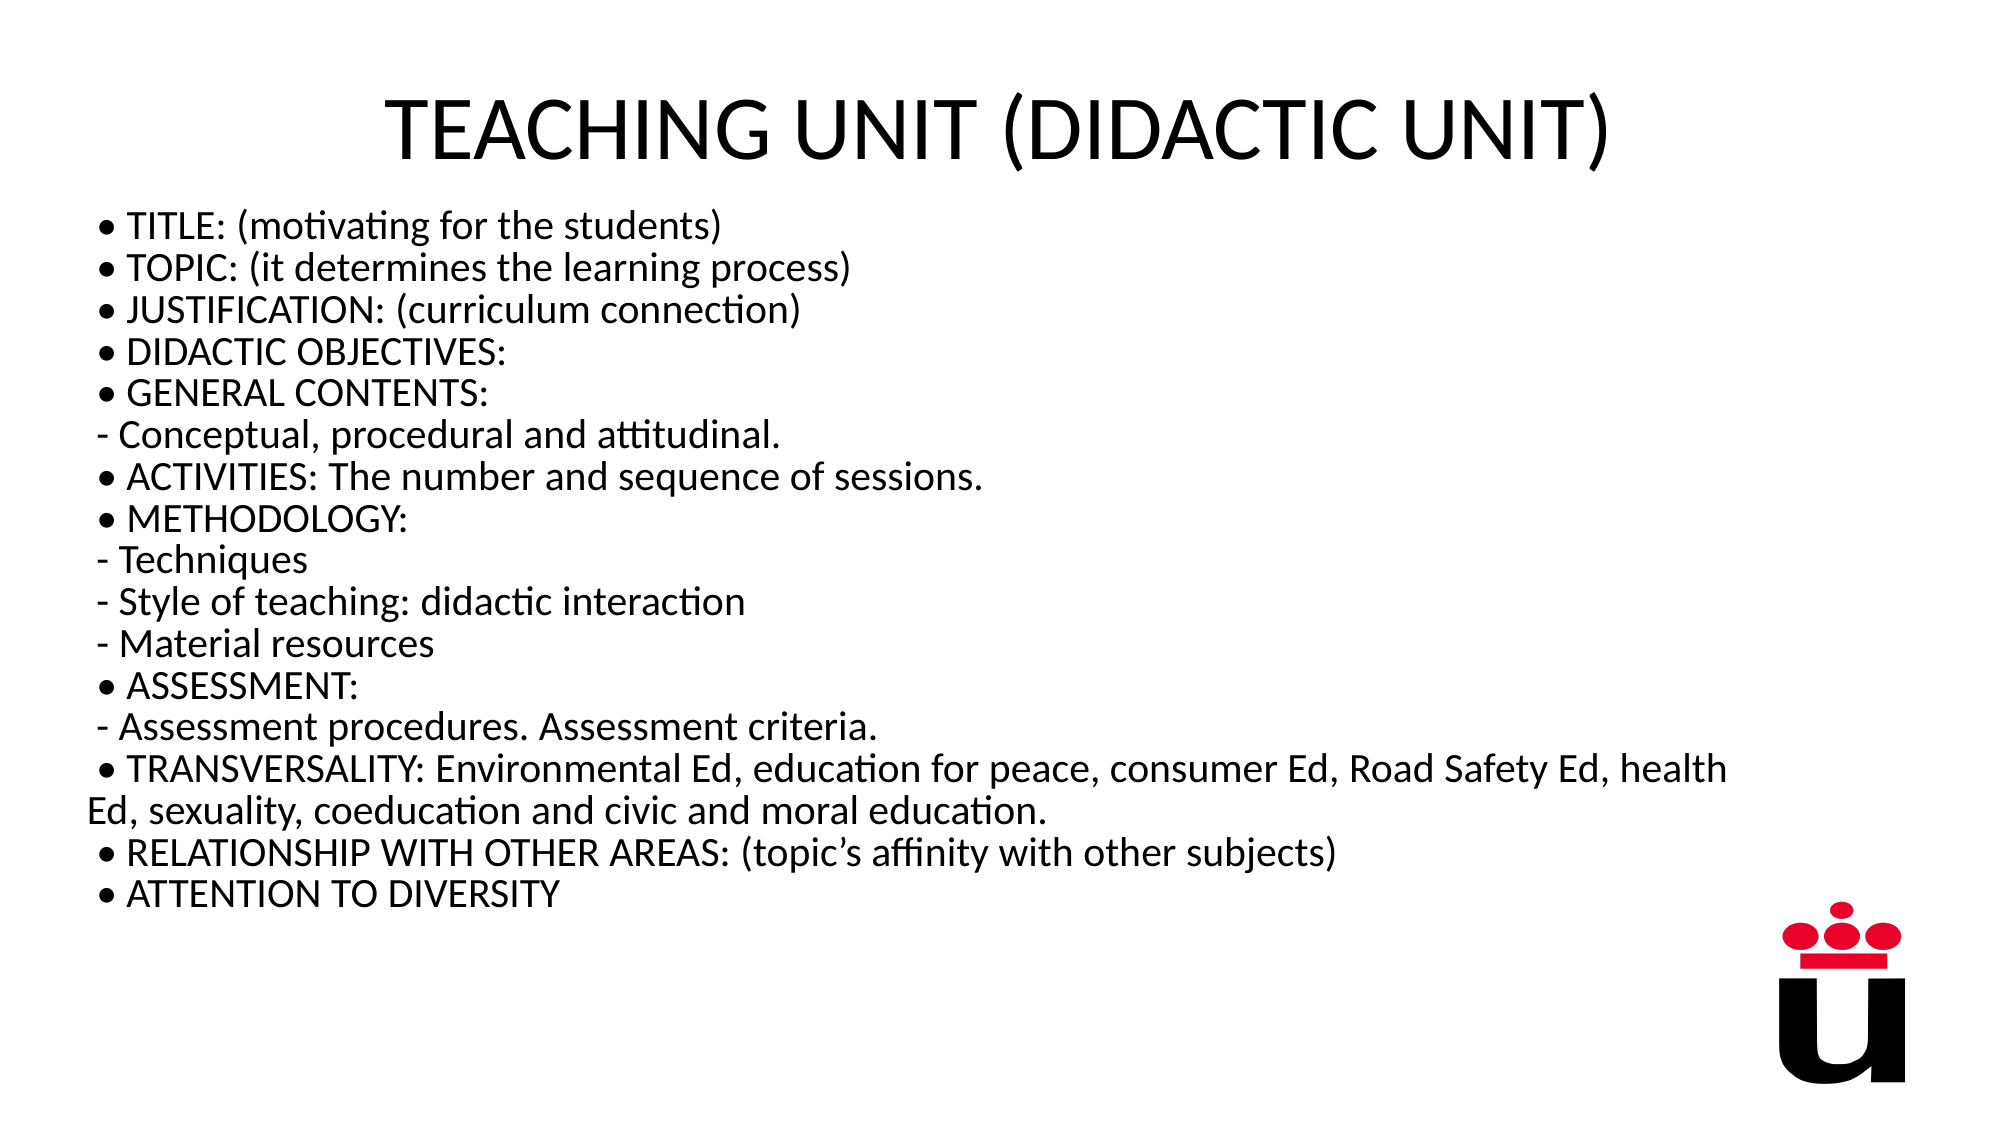

# TEACHING UNIT (DIDACTIC UNIT)
 • TITLE: (motivating for the students)
 • TOPIC: (it determines the learning process)
 • JUSTIFICATION: (curriculum connection)
 • DIDACTIC OBJECTIVES:
 • GENERAL CONTENTS:
 - Conceptual, procedural and attitudinal.
 • ACTIVITIES: The number and sequence of sessions.
 • METHODOLOGY:
 - Techniques
 - Style of teaching: didactic interaction
 - Material resources
 • ASSESSMENT:
 - Assessment procedures. Assessment criteria.
 • TRANSVERSALITY: Environmental Ed, education for peace, consumer Ed, Road Safety Ed, health Ed, sexuality, coeducation and civic and moral education.
 • RELATIONSHIP WITH OTHER AREAS: (topic’s affinity with other subjects)
 • ATTENTION TO DIVERSITY